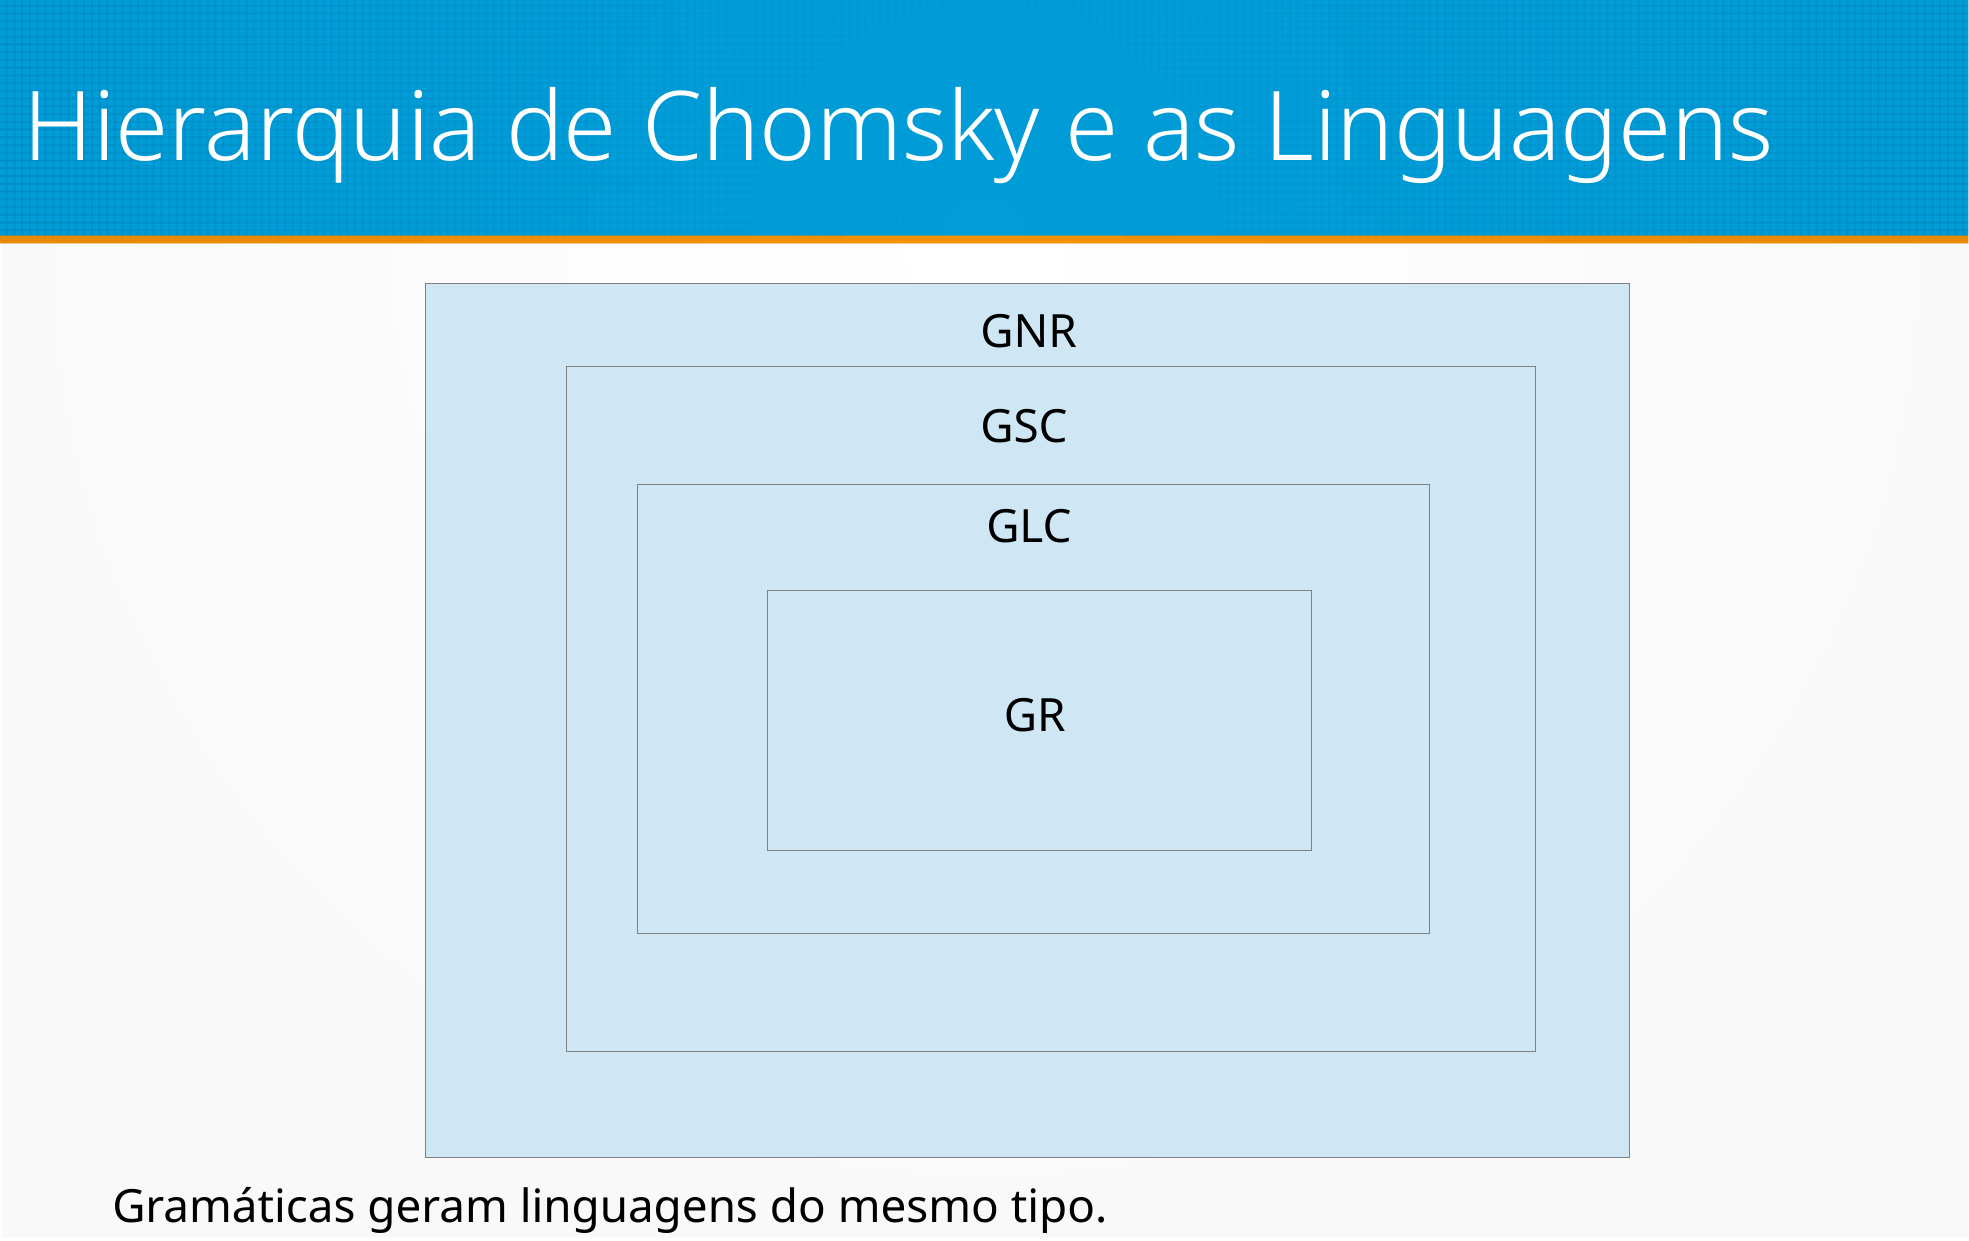

# Hierarquia de Chomsky e as Linguagens
GNR
GSC
GLC
GR
Gramáticas geram linguagens do mesmo tipo.